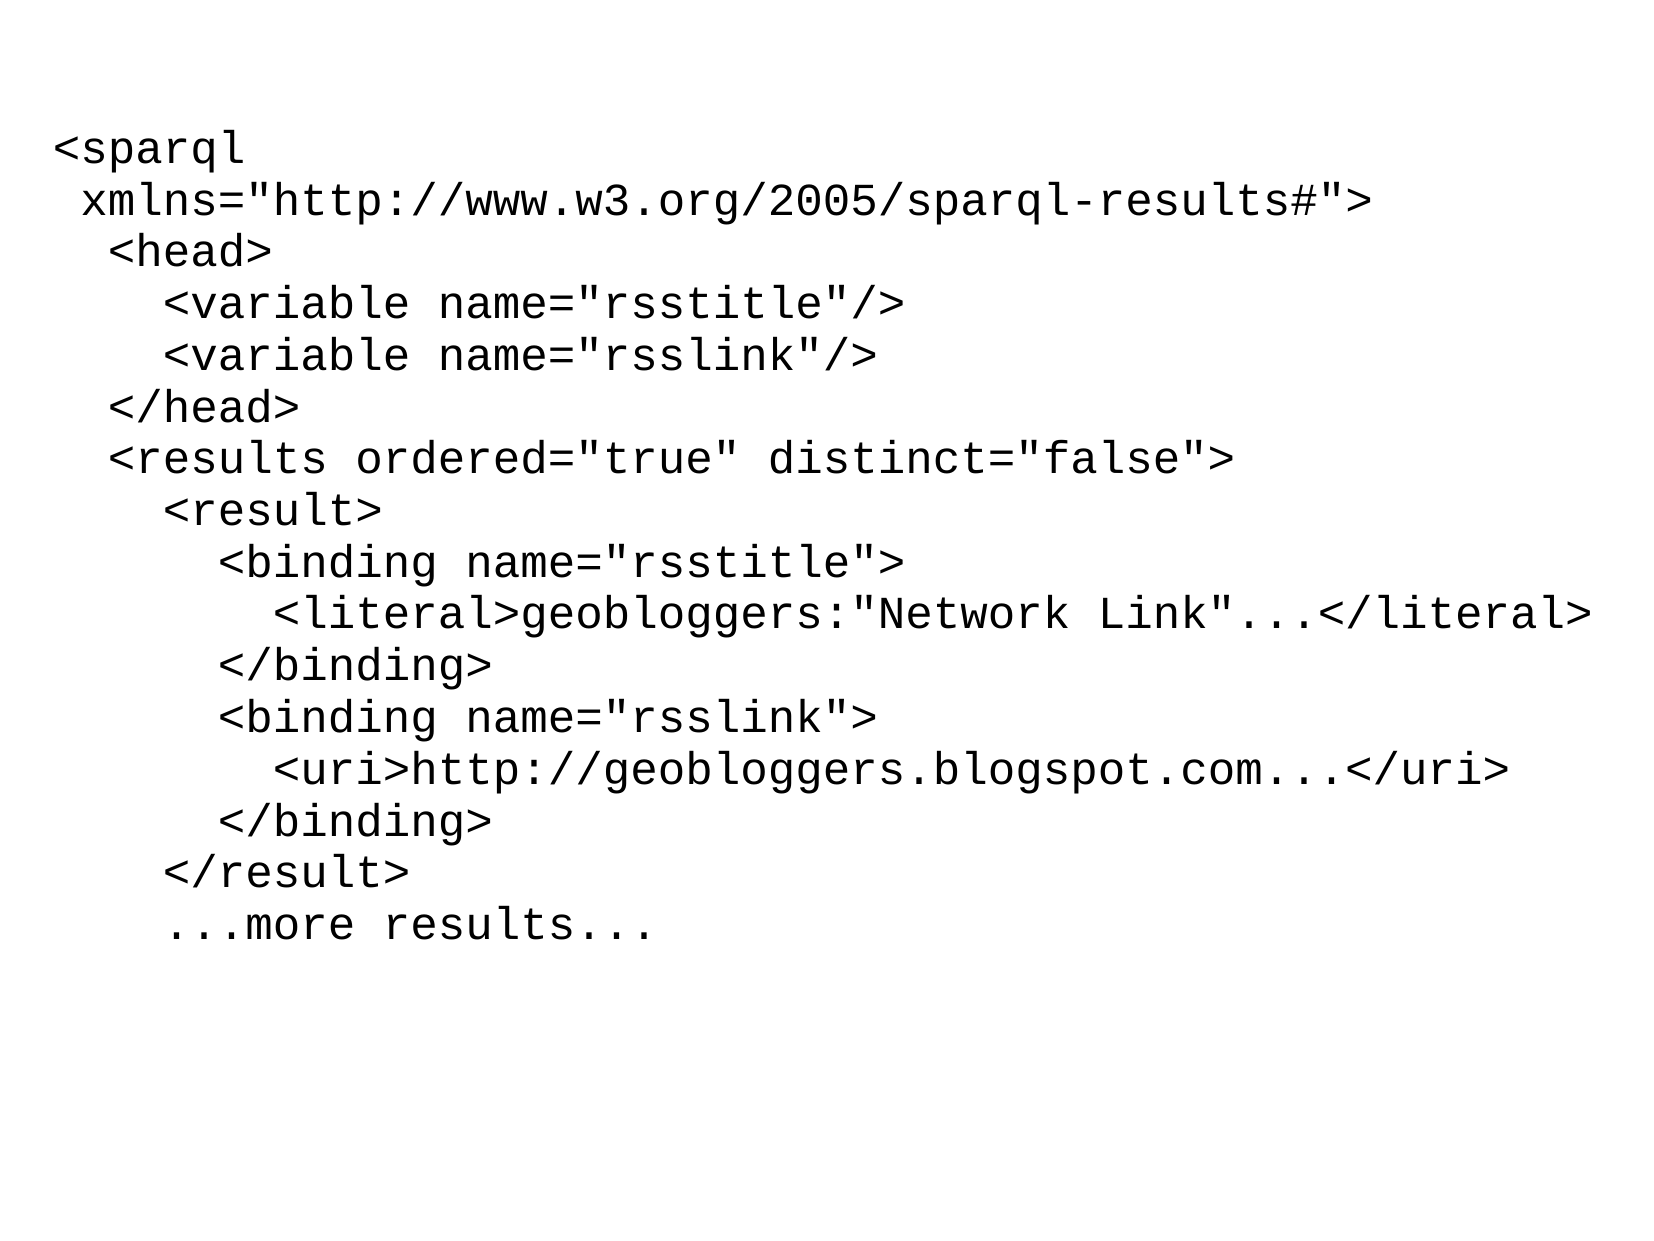

<sparql
 xmlns="http://www.w3.org/2005/sparql-results#">
 <head>
 <variable name="rsstitle"/>
 <variable name="rsslink"/>
 </head>
 <results ordered="true" distinct="false">
 <result>
 <binding name="rsstitle">
 <literal>geobloggers:"Network Link"...</literal>
 </binding>
 <binding name="rsslink">
 <uri>http://geobloggers.blogspot.com...</uri>
 </binding>
 </result>
 ...more results...